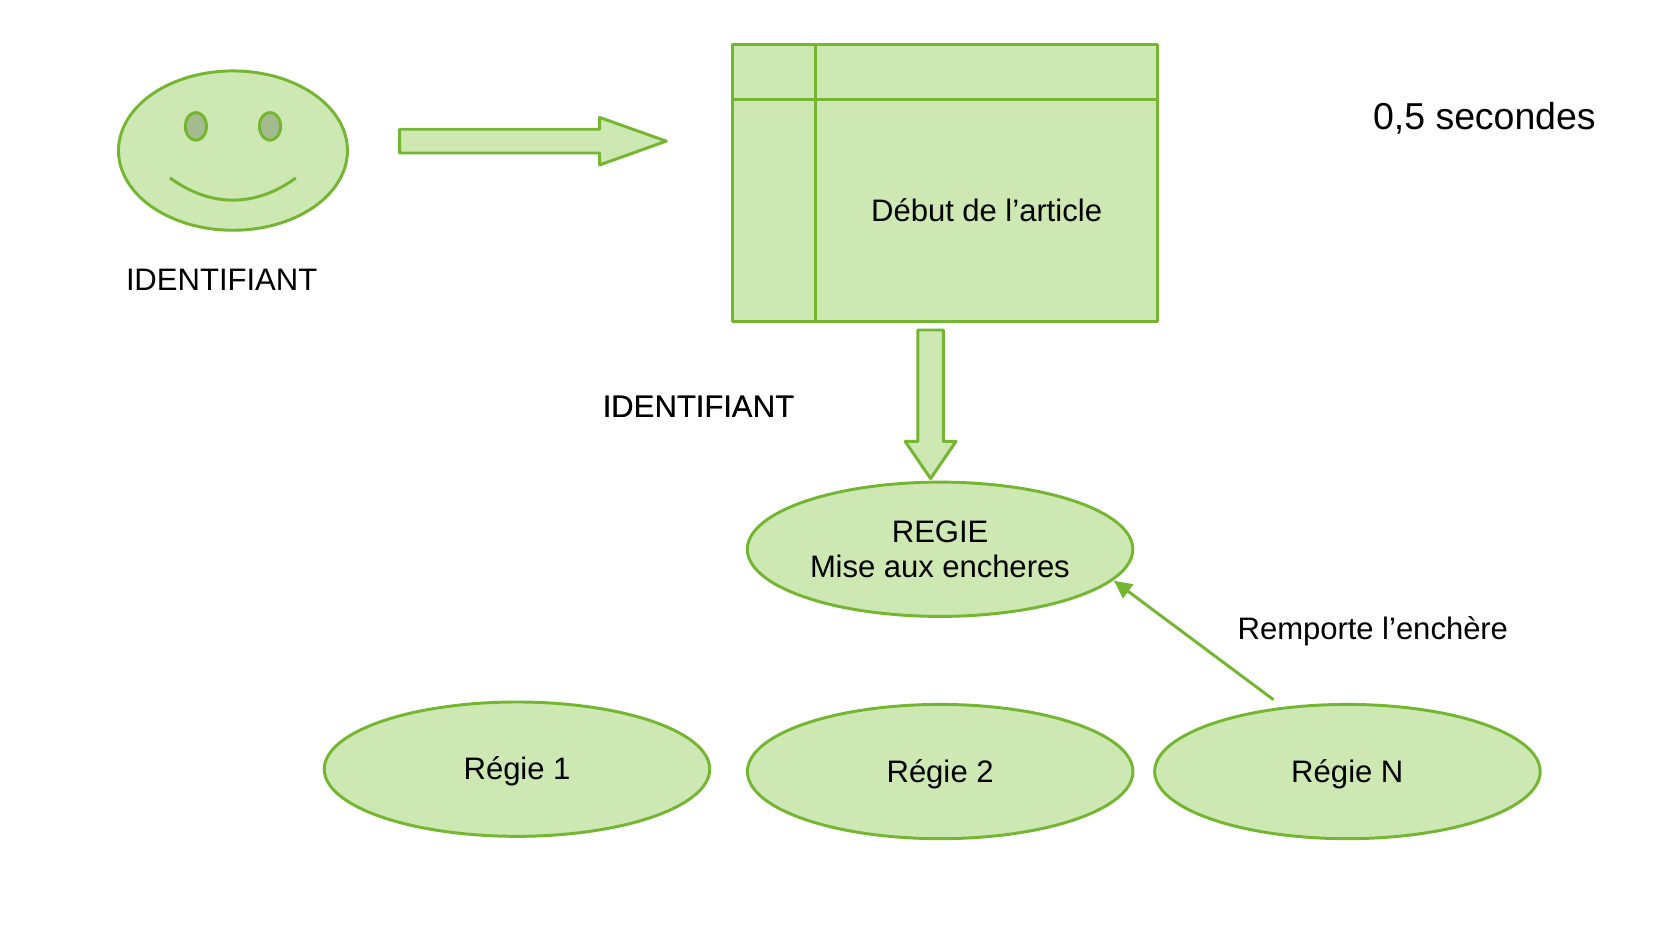

Début de l’article
0,5 secondes
IDENTIFIANT
IDENTIFIANT
IDENTIFIANT
REGIE
Mise aux encheres
Remporte l’enchère
Régie 1
Régie 2
Régie N